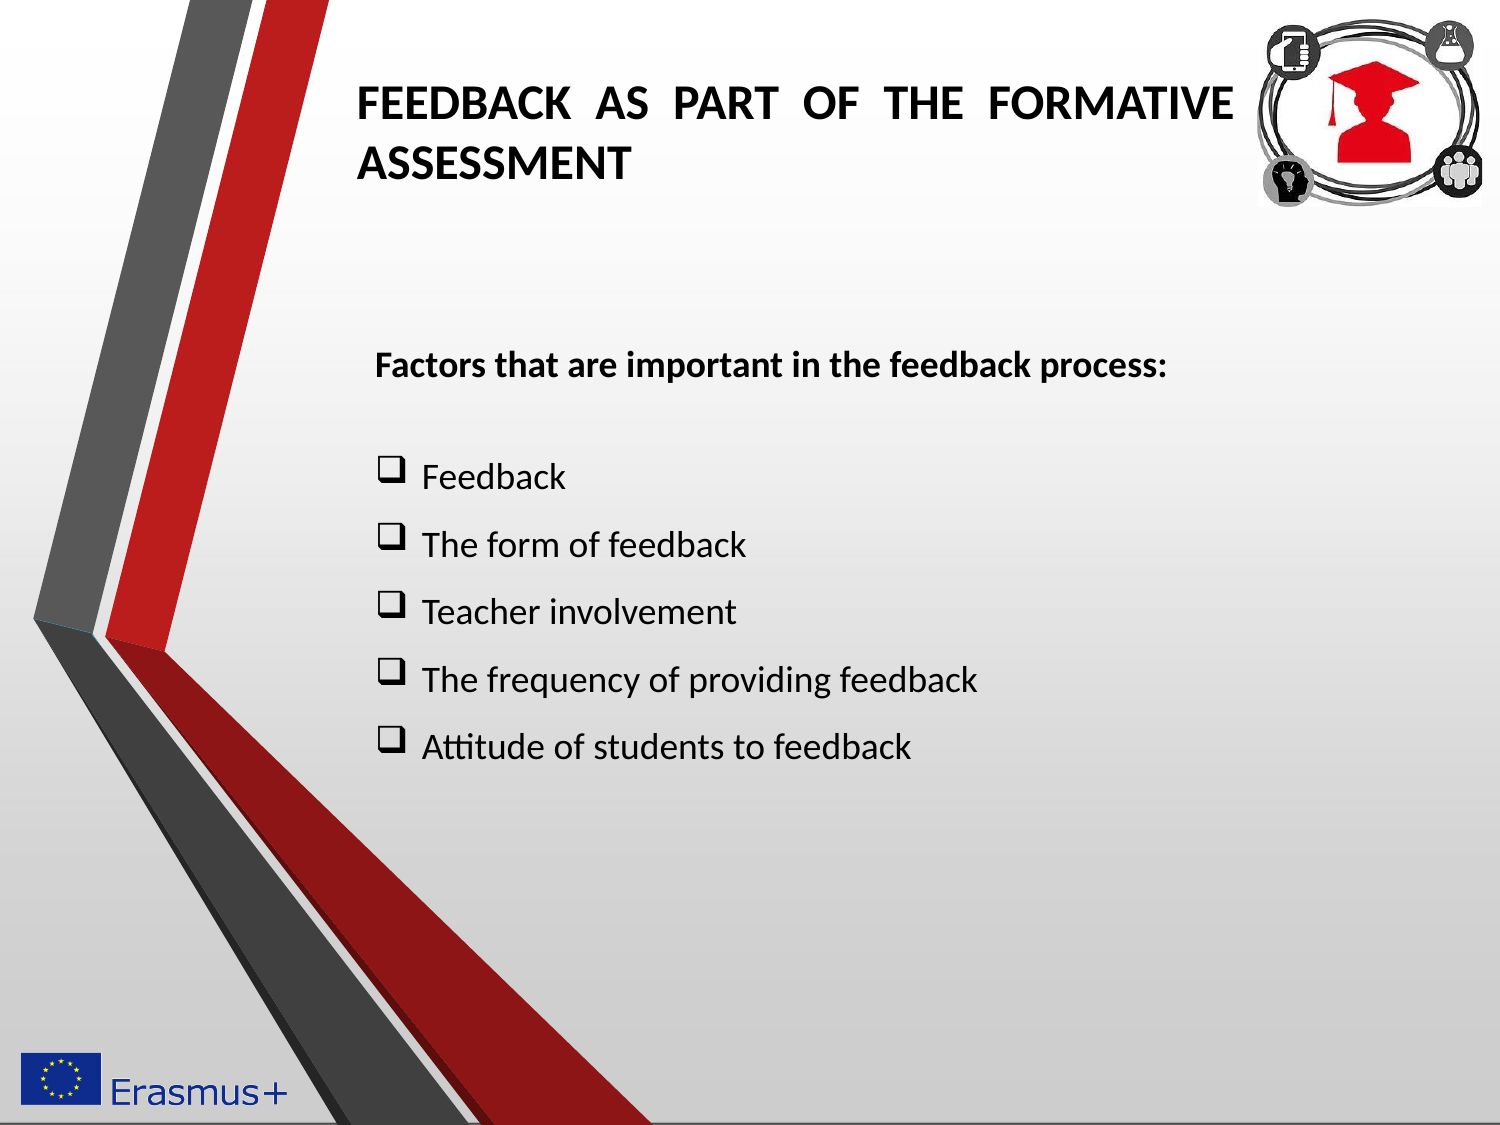

Feedback as part of the formative assessment
Factors that are important in the feedback process:
Feedback
The form of feedback
Teacher involvement
The frequency of providing feedback
Attitude of students to feedback